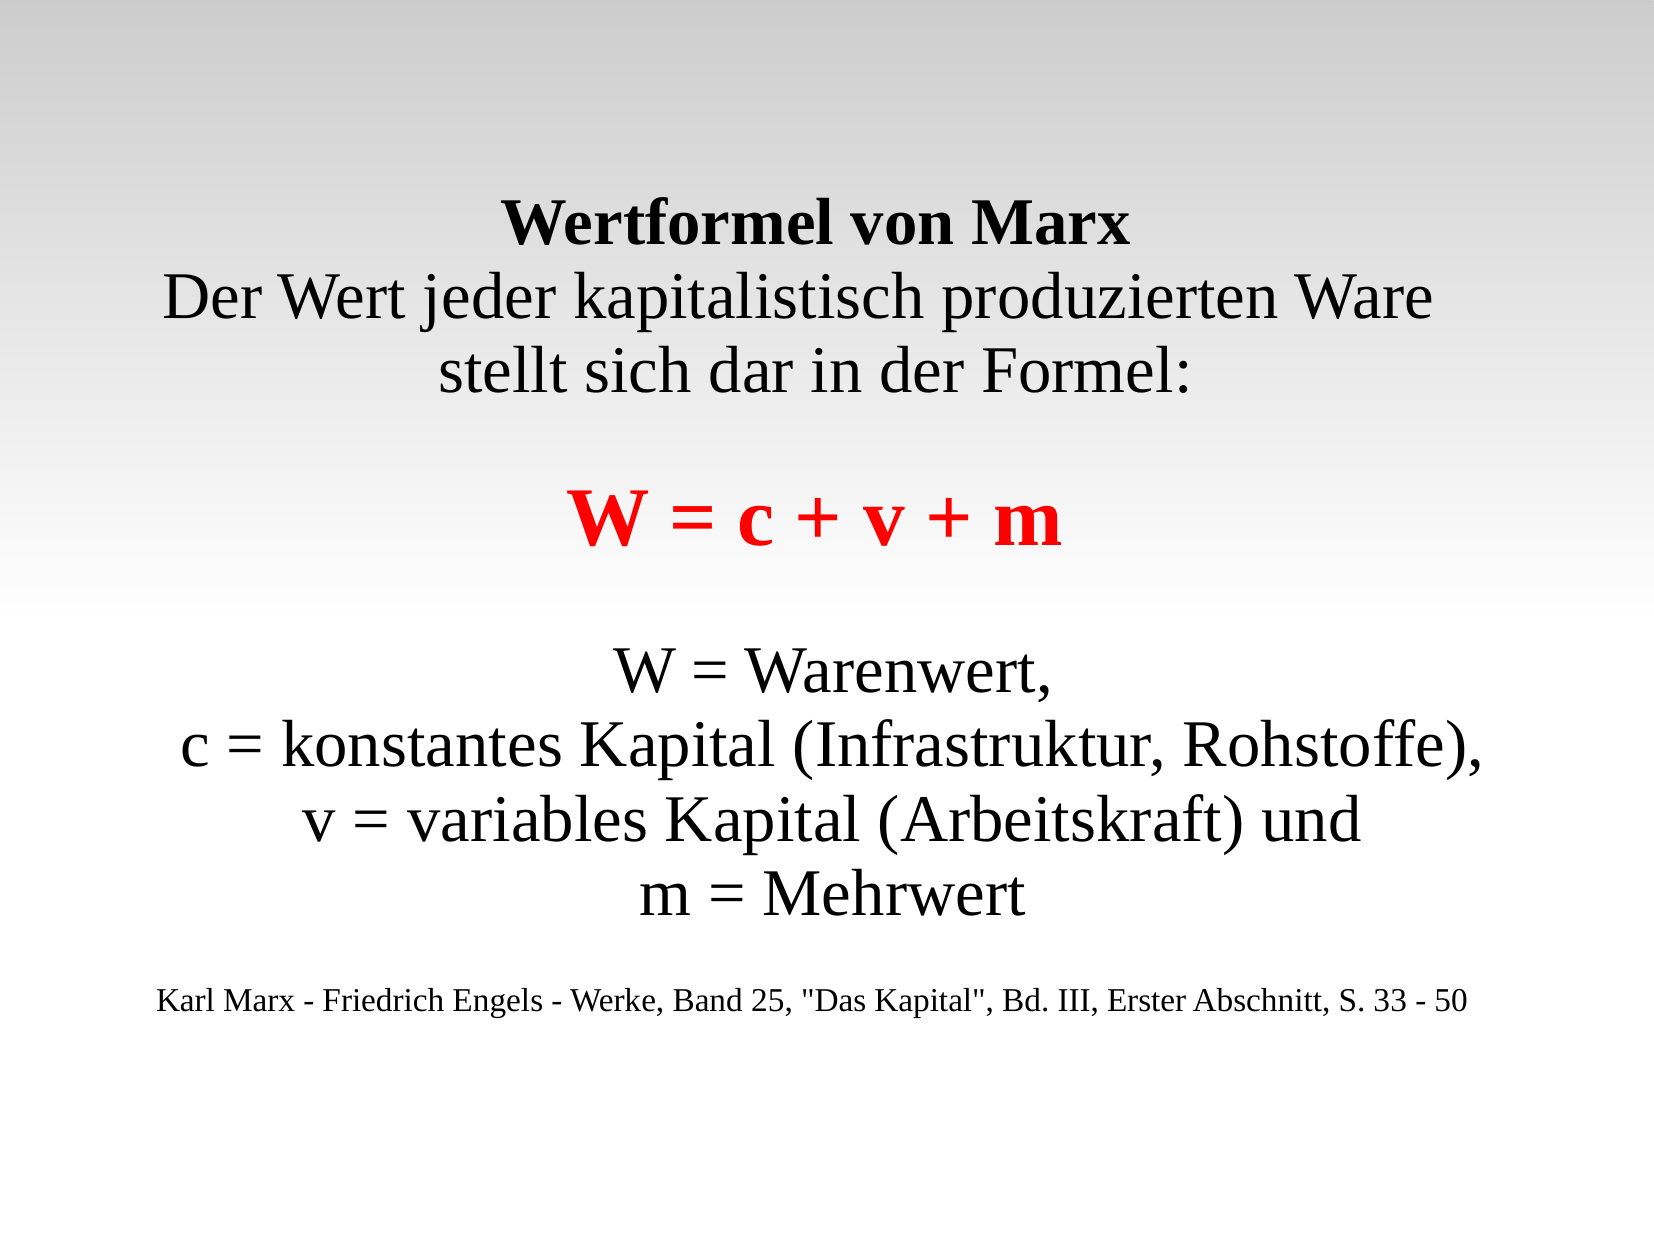

Wertformel von Marx
Der Wert jeder kapitalistisch produzierten Ware
stellt sich dar in der Formel:
W = c + v + m
W = Warenwert,
c = konstantes Kapital (Infrastruktur, Rohstoffe),
v = variables Kapital (Arbeitskraft) und
m = Mehrwert
Karl Marx - Friedrich Engels - Werke, Band 25, "Das Kapital", Bd. III, Erster Abschnitt, S. 33 - 50